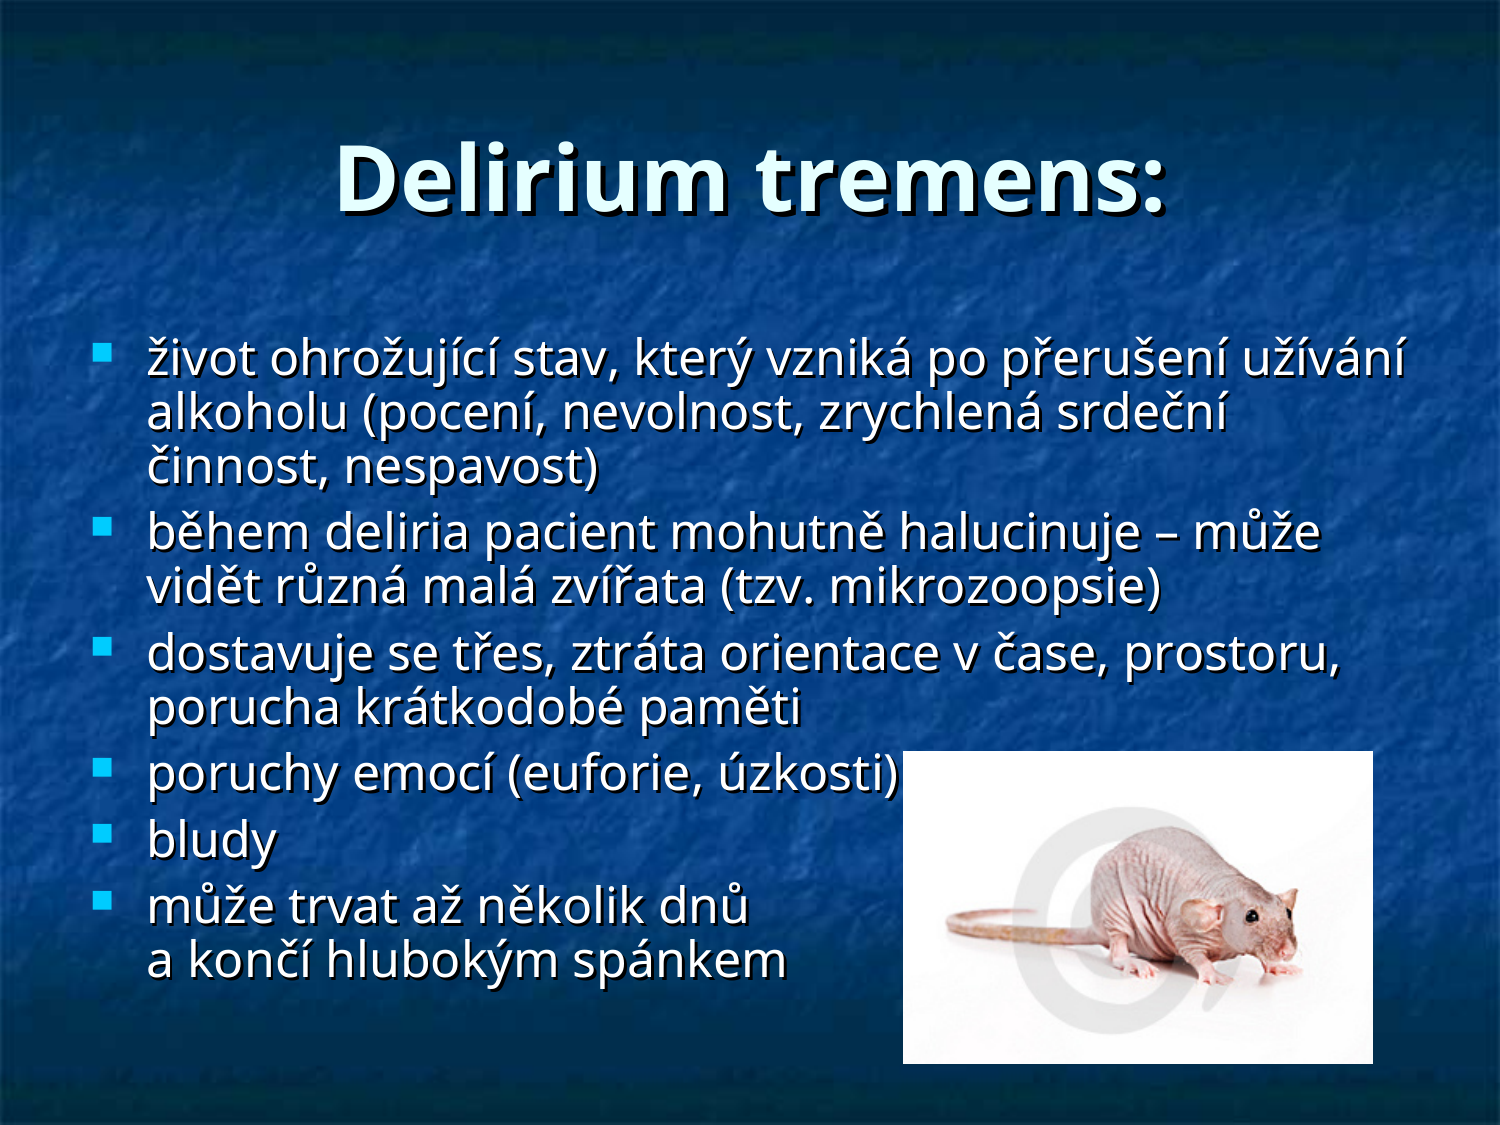

# Delirium tremens:
život ohrožující stav, který vzniká po přerušení užívání alkoholu (pocení, nevolnost, zrychlená srdeční činnost, nespavost)
během deliria pacient mohutně halucinuje – může vidět různá malá zvířata (tzv. mikrozoopsie)
dostavuje se třes, ztráta orientace v čase, prostoru, porucha krátkodobé paměti
poruchy emocí (euforie, úzkosti)
bludy
může trvat až několik dnů
a končí hlubokým spánkem